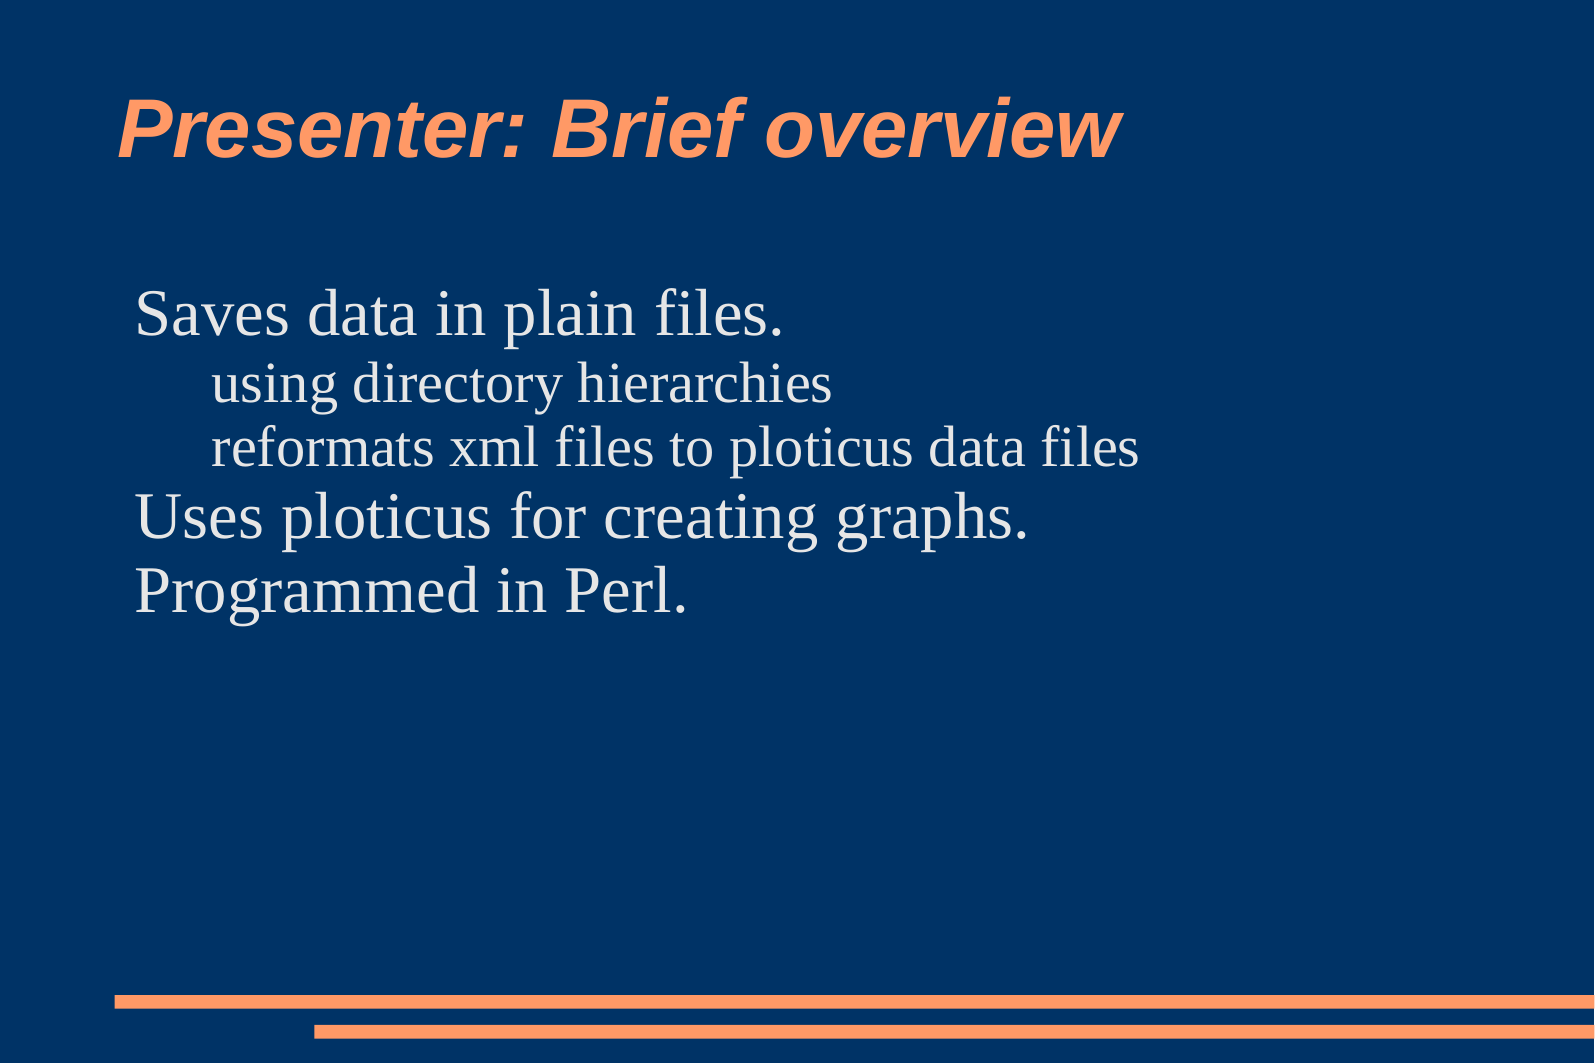

# Presenter: Brief overview
Saves data in plain files.
using directory hierarchies
reformats xml files to ploticus data files
Uses ploticus for creating graphs.
Programmed in Perl.